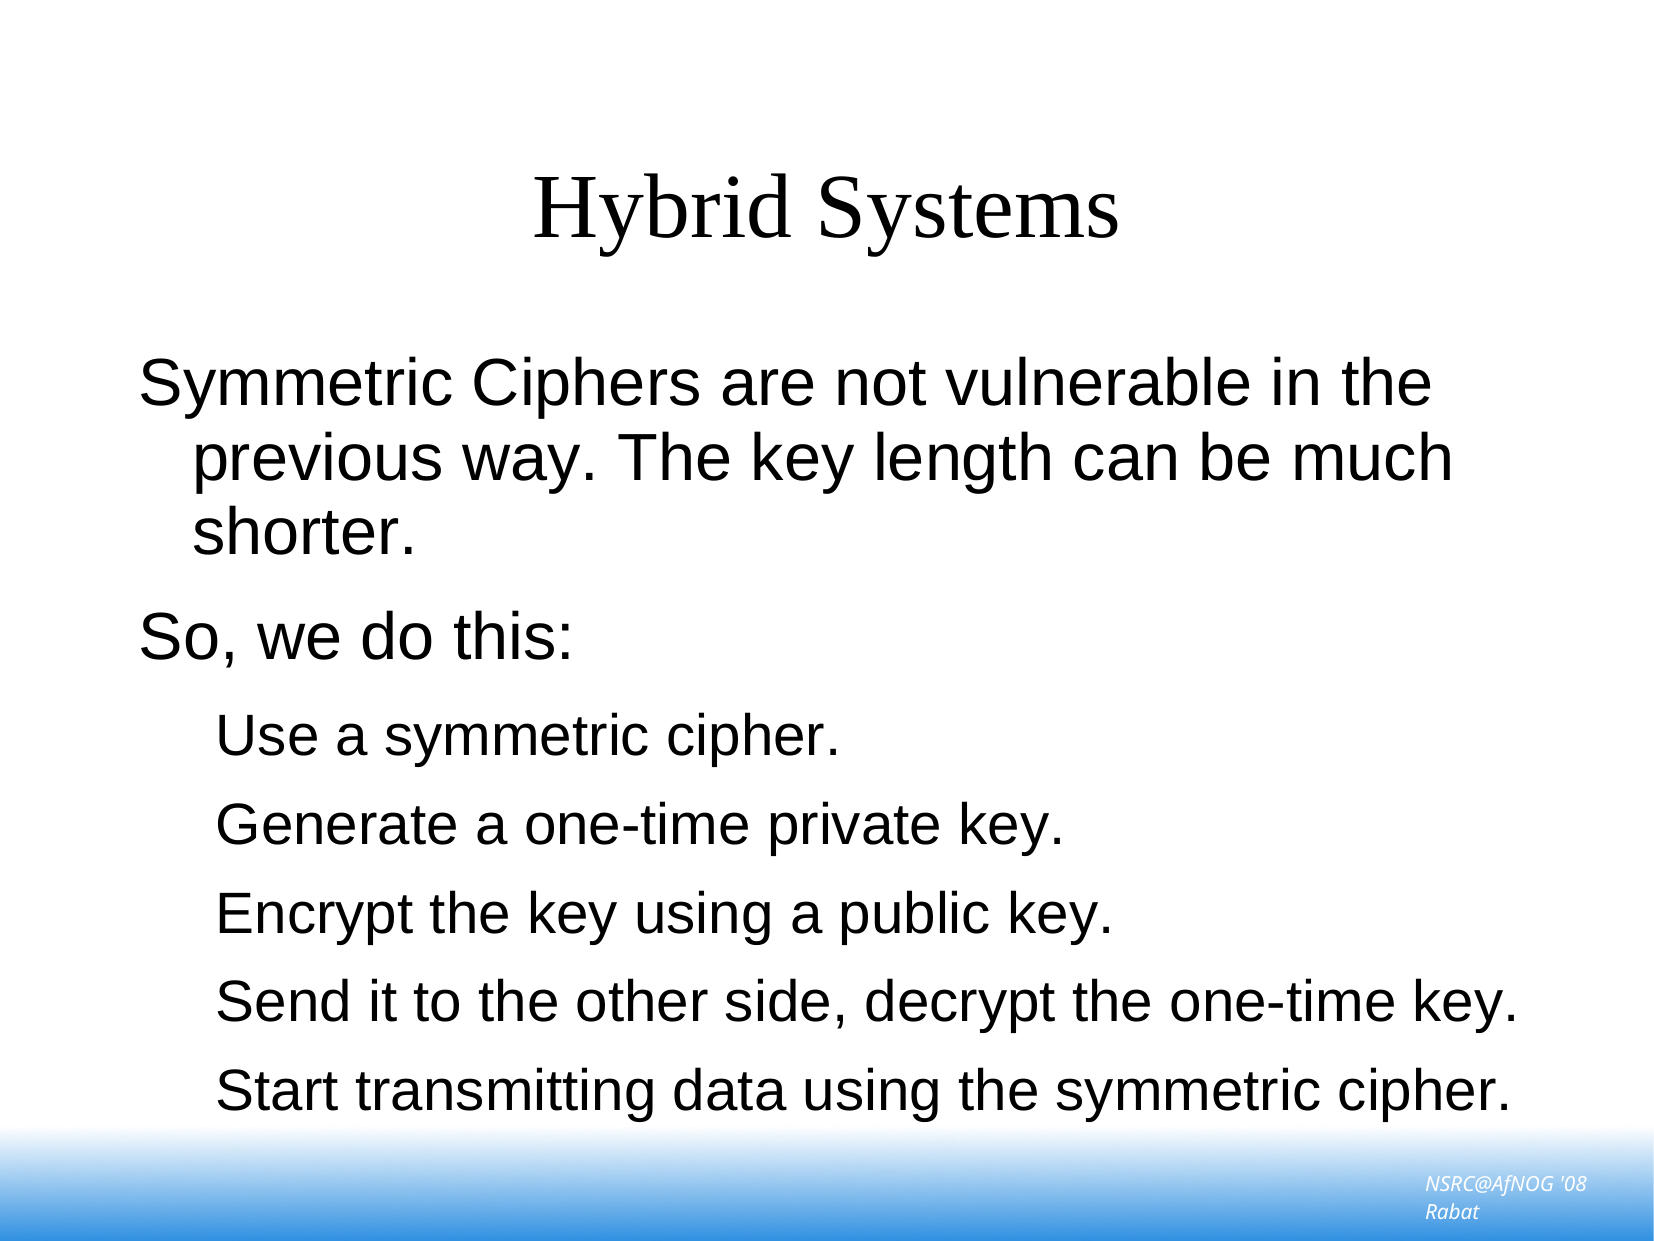

# Hybrid Systems
Symmetric Ciphers are not vulnerable in the previous way. The key length can be much shorter.
So, we do this:
Use a symmetric cipher.
Generate a one-time private key.
Encrypt the key using a public key.
Send it to the other side, decrypt the one-time key.
Start transmitting data using the symmetric cipher.